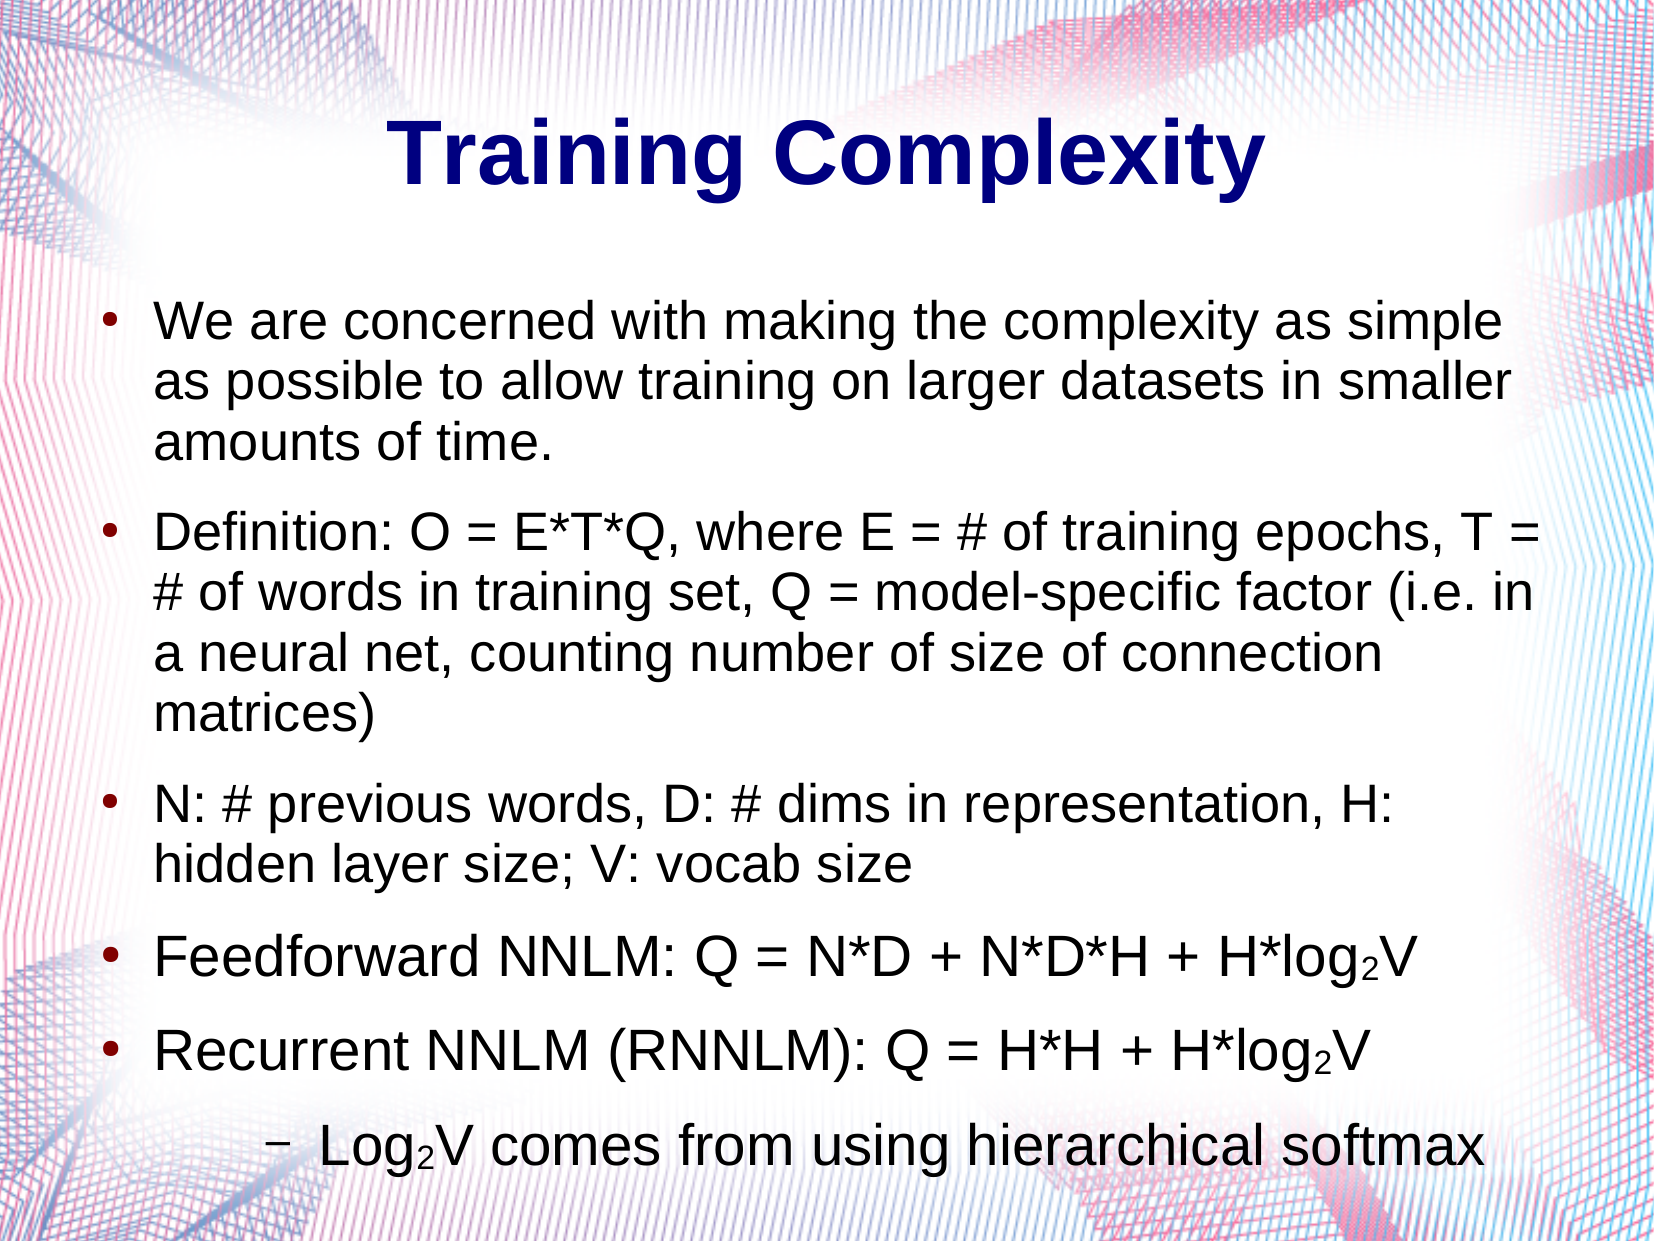

# Training Complexity
We are concerned with making the complexity as simple as possible to allow training on larger datasets in smaller amounts of time.
Definition: O = E*T*Q, where E = # of training epochs, T = # of words in training set, Q = model-specific factor (i.e. in a neural net, counting number of size of connection matrices)
N: # previous words, D: # dims in representation, H: hidden layer size; V: vocab size
Feedforward NNLM: Q = N*D + N*D*H + H*log2V
Recurrent NNLM (RNNLM): Q = H*H + H*log2V
Log2V comes from using hierarchical softmax